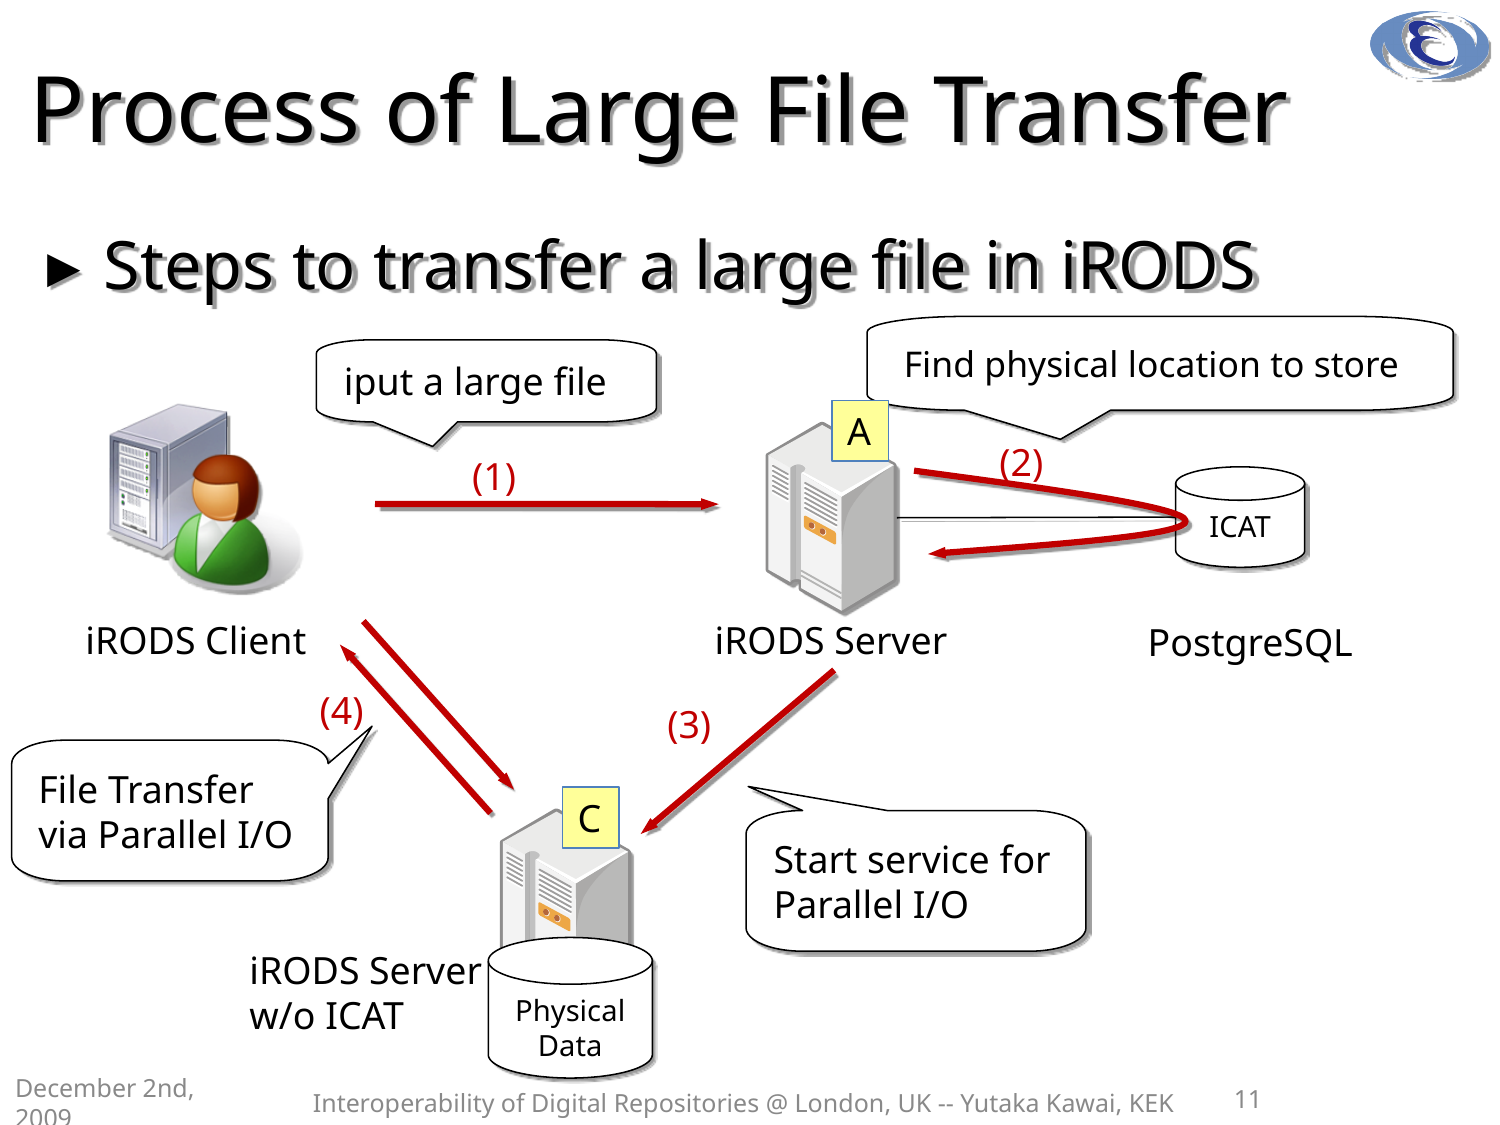

# Process of Large File Transfer
Steps to transfer a large file in iRODS
Find physical location to store
iput a large file
A
(2)
(1)
ICAT
iRODS Client
iRODS Server
PostgreSQL
File Transfer via Parallel I/O
Start service for Parallel I/O
(4)
(3)
C
Physical
Data
iRODS Server
w/o ICAT
December 2nd, 2009
Interoperability of Digital Repositories @ London, UK -- Yutaka Kawai, KEK